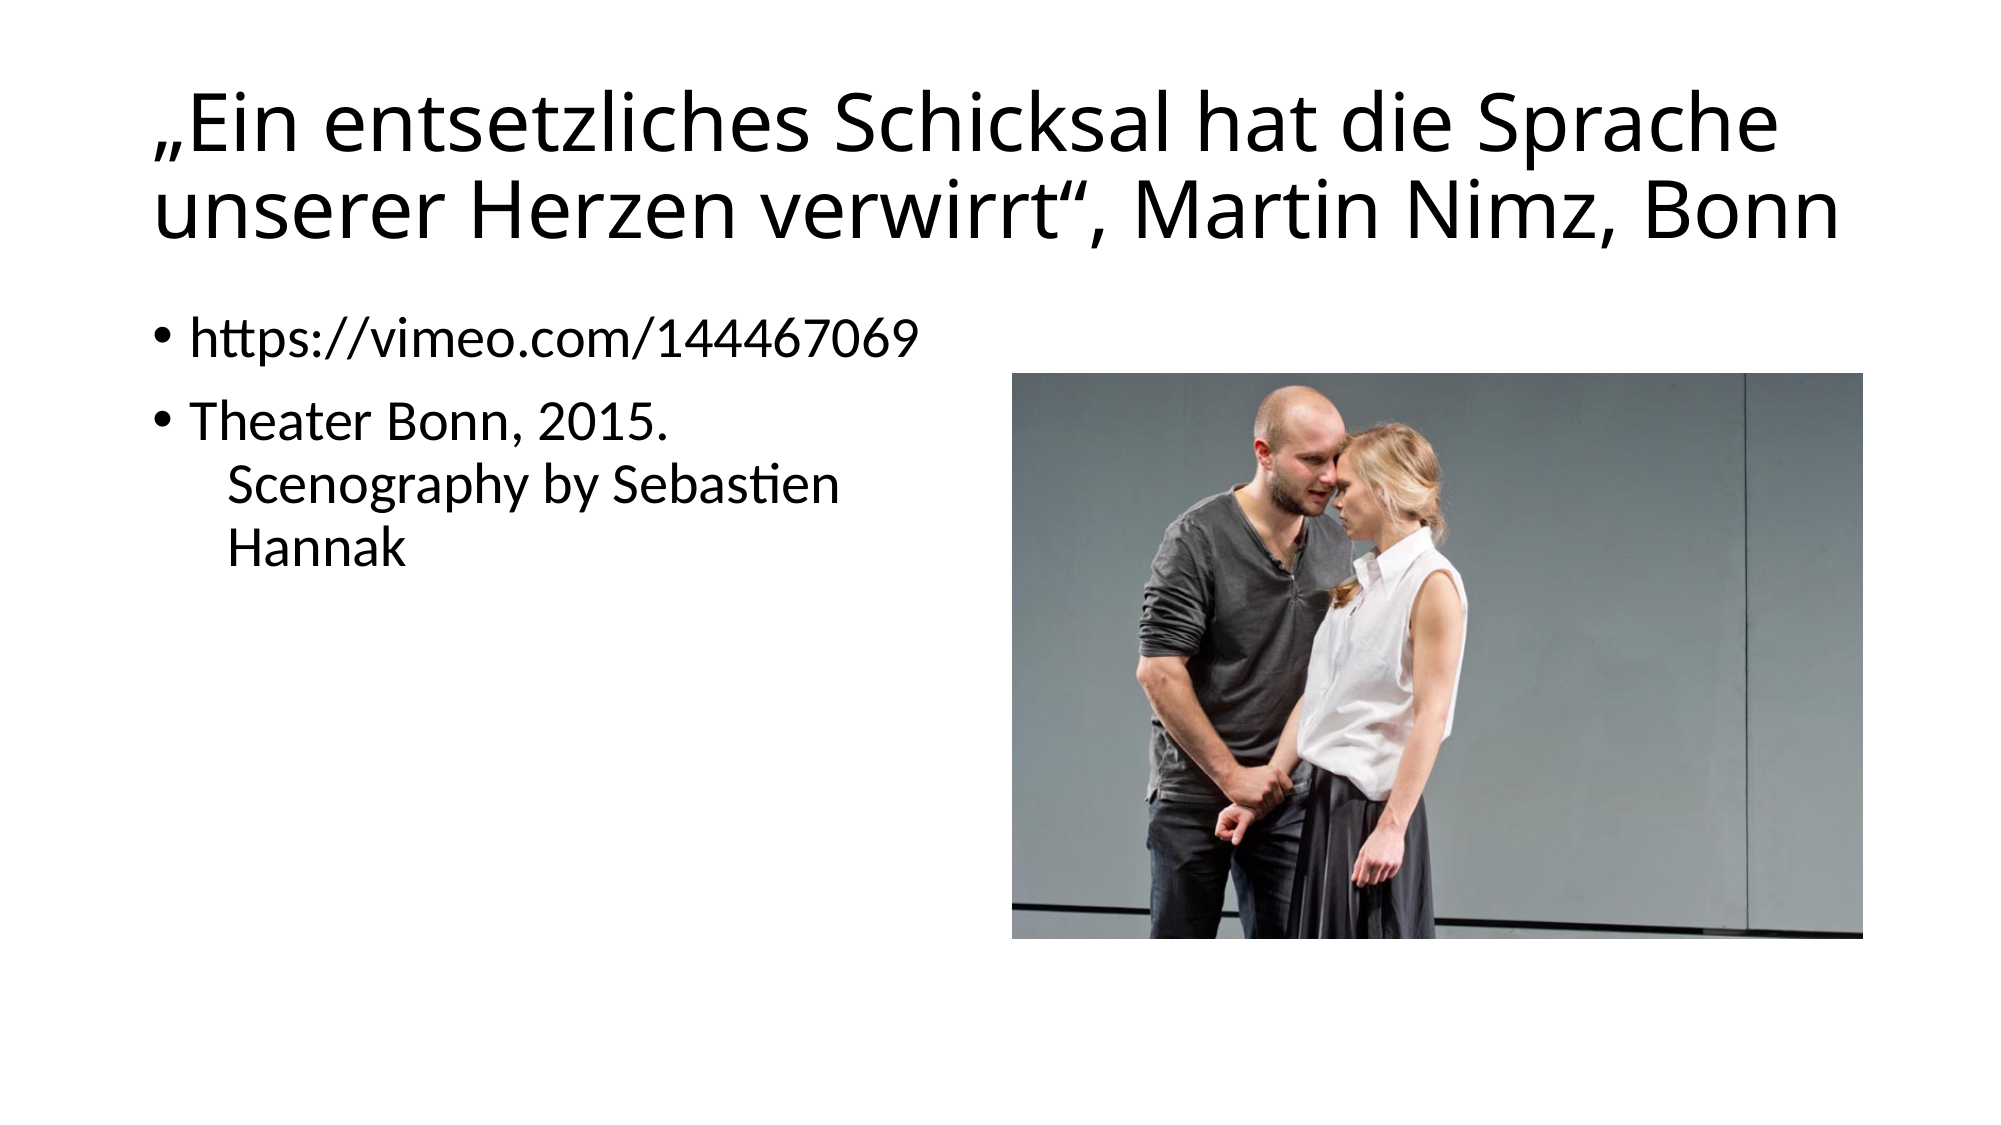

# „Ein entsetzliches Schicksal hat die Sprache unserer Herzen verwirrt“, Martin Nimz, Bonn
https://vimeo.com/144467069
Theater Bonn, 2015. Scenography by Sebastien Hannak